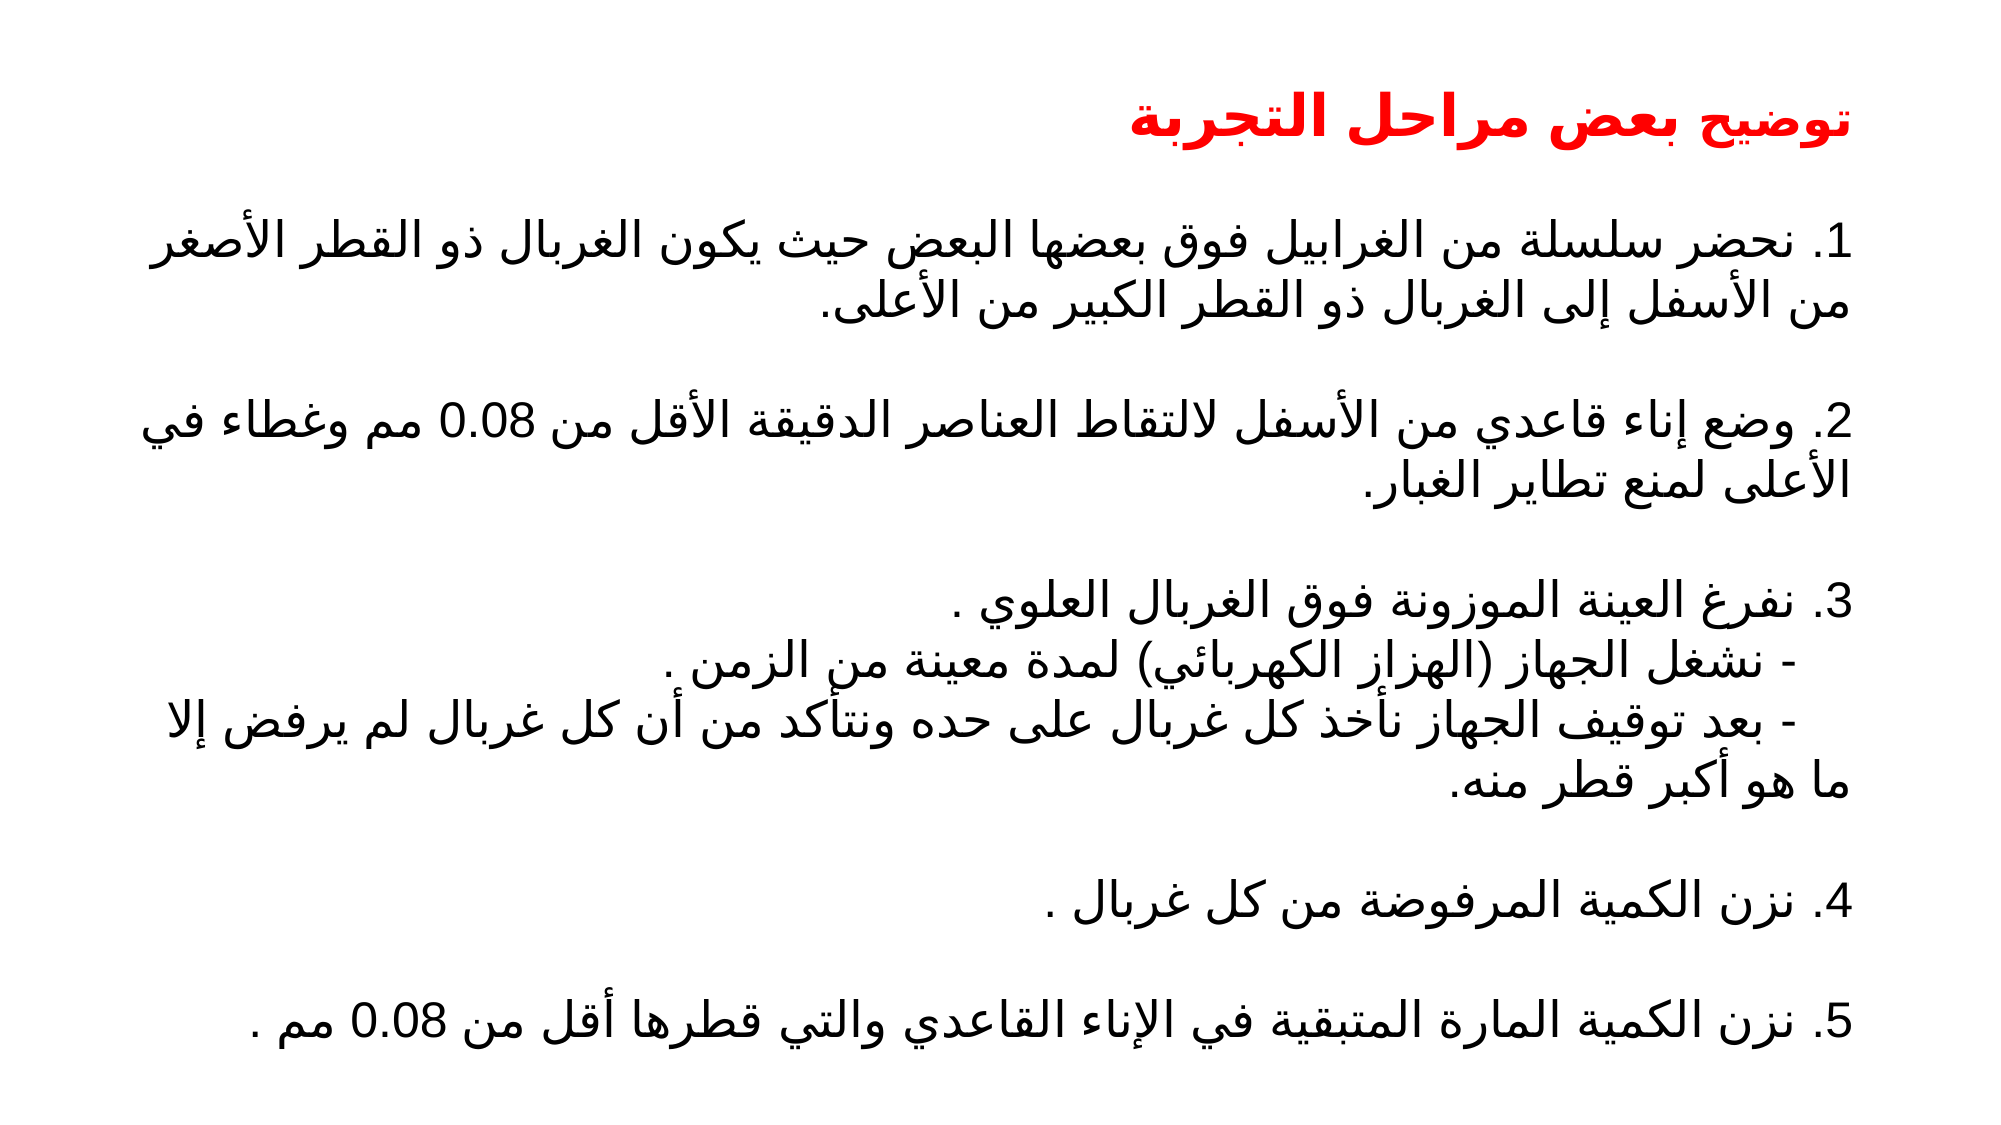

توضيح بعض مراحل التجربة
1. نحضر سلسلة من الغرابيل فوق بعضها البعض حيث يكون الغربال ذو القطر الأصغر من الأسفل إلى الغربال ذو القطر الكبير من الأعلى.
2. وضع إناء قاعدي من الأسفل لالتقاط العناصر الدقيقة الأقل من 0.08 مم وغطاء في الأعلى لمنع تطاير الغبار.
3. نفرغ العينة الموزونة فوق الغربال العلوي .
 - نشغل الجهاز (الهزاز الكهربائي) لمدة معينة من الزمن .
 - بعد توقيف الجهاز نأخذ كل غربال على حده ونتأكد من أن كل غربال لم يرفض إلا ما هو أكبر قطر منه.
4. نزن الكمية المرفوضة من كل غربال .
5. نزن الكمية المارة المتبقية في الإناء القاعدي والتي قطرها أقل من 0.08 مم .